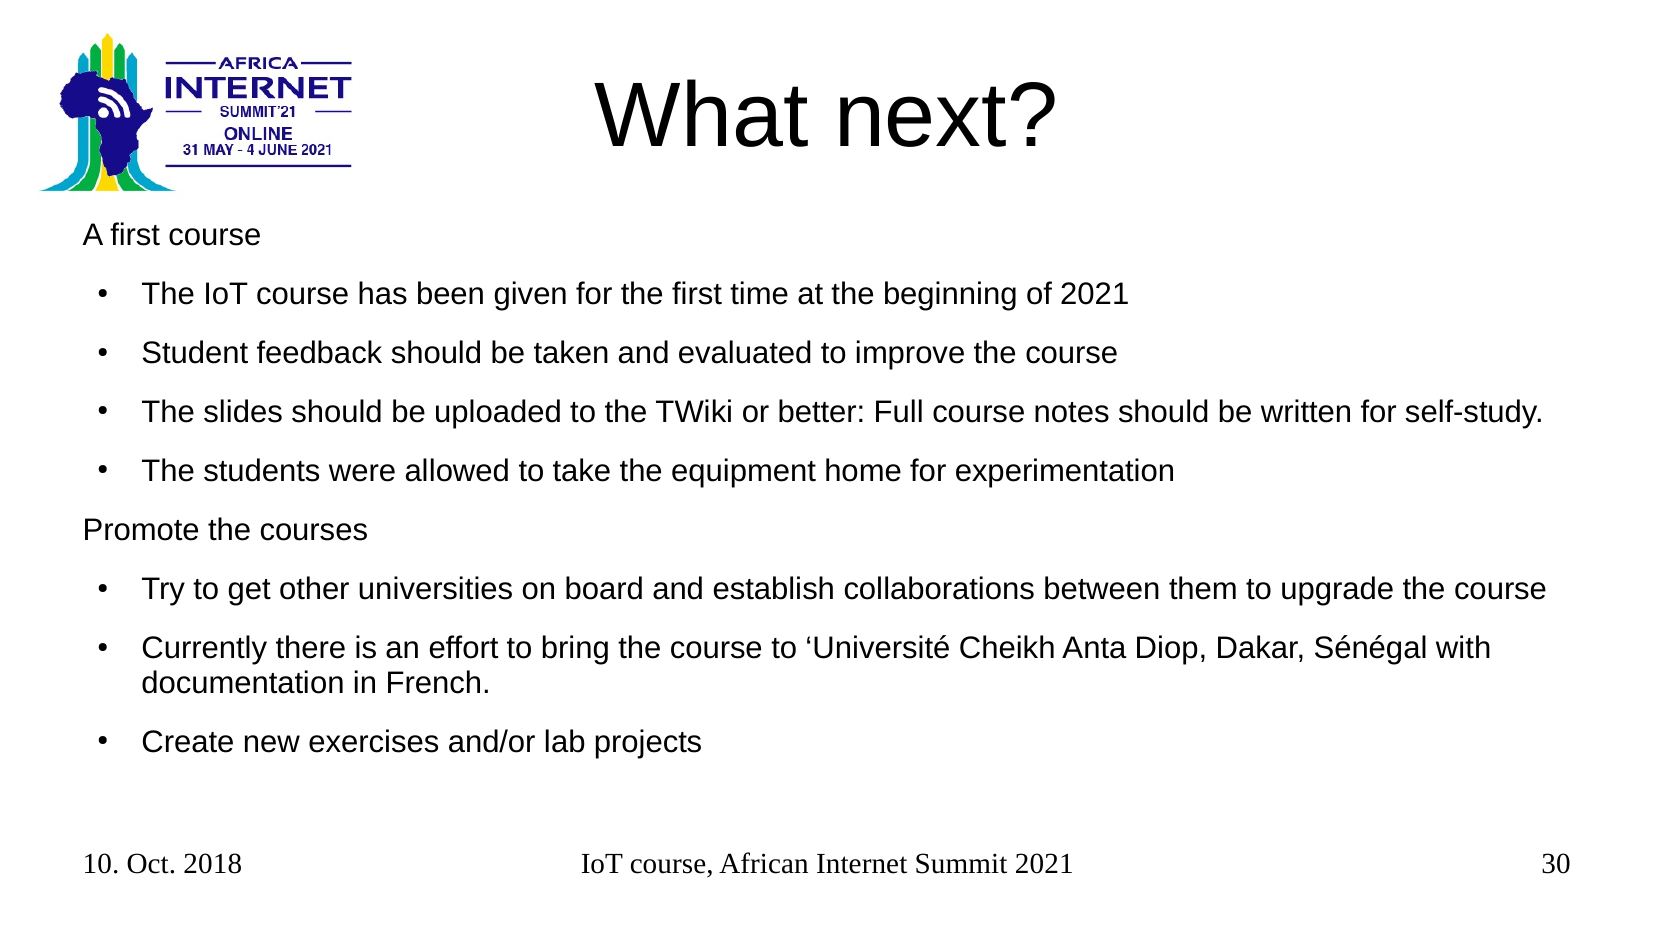

# What next?
A first course
The IoT course has been given for the first time at the beginning of 2021
Student feedback should be taken and evaluated to improve the course
The slides should be uploaded to the TWiki or better: Full course notes should be written for self-study.
The students were allowed to take the equipment home for experimentation
Promote the courses
Try to get other universities on board and establish collaborations between them to upgrade the course
Currently there is an effort to bring the course to ‘Université Cheikh Anta Diop, Dakar, Sénégal with documentation in French.
Create new exercises and/or lab projects
10. Oct. 2018
IoT course, African Internet Summit 2021
30